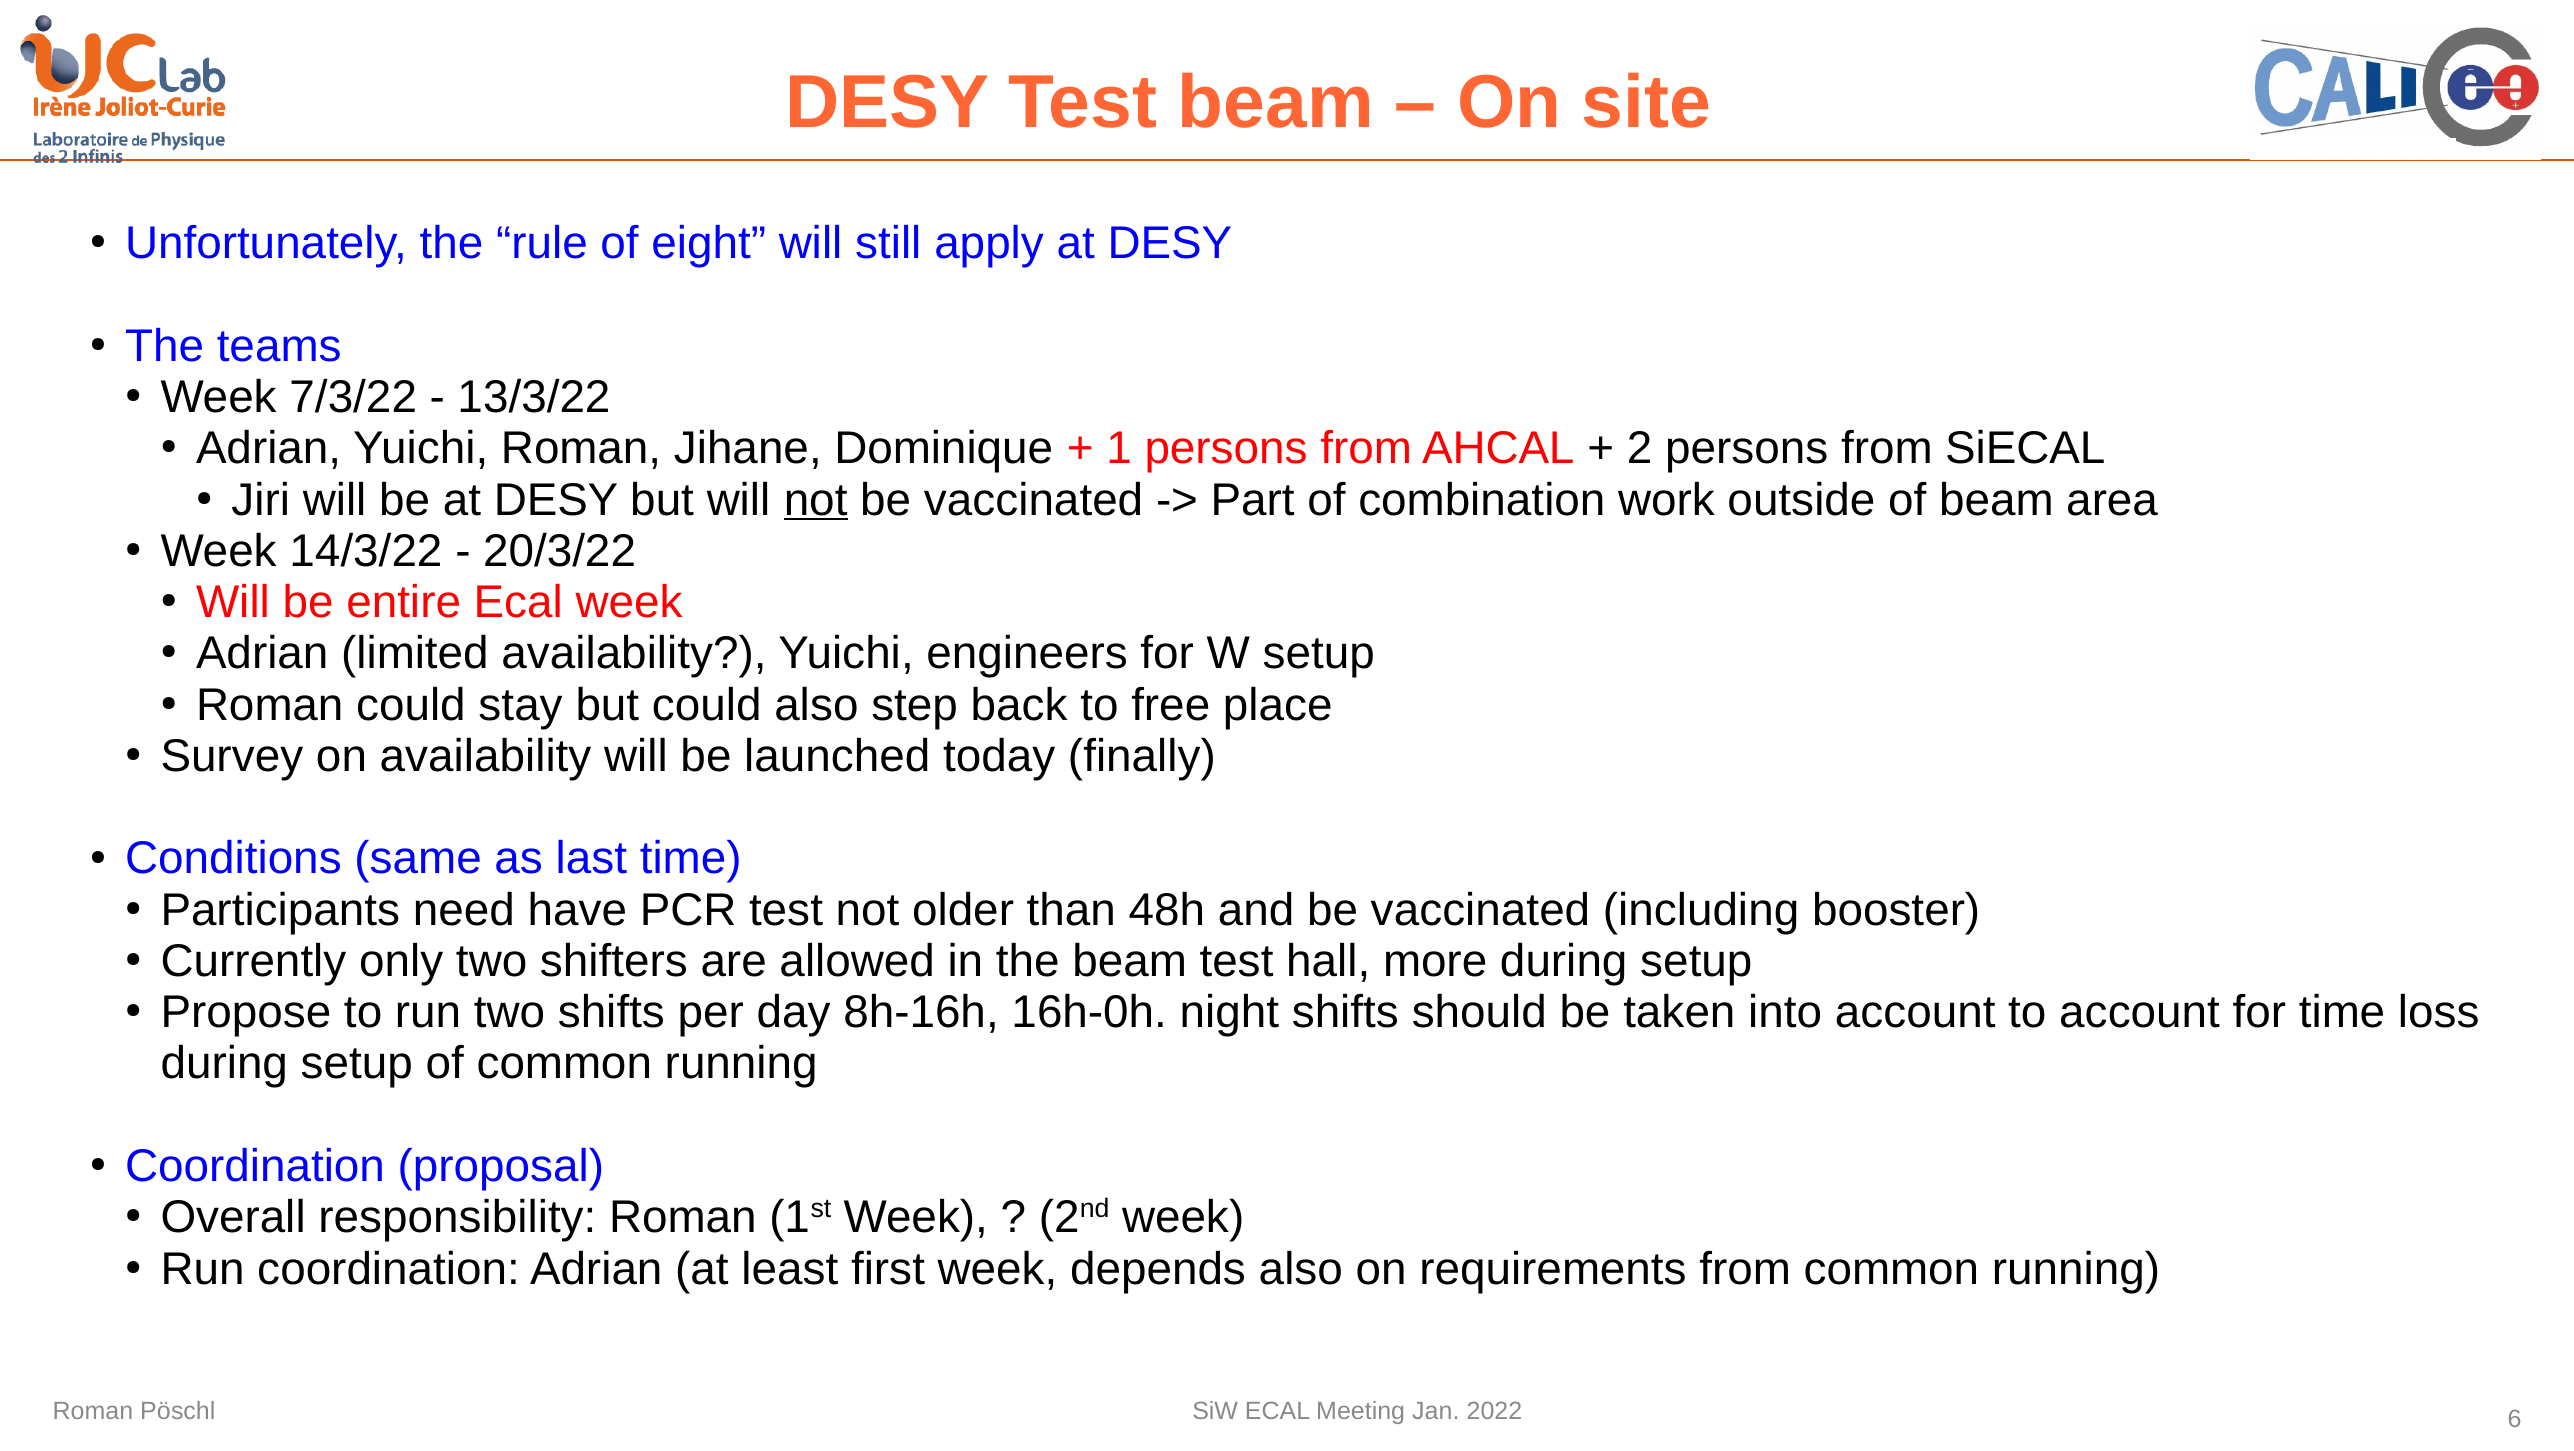

# DESY Test beam – On site
Unfortunately, the “rule of eight” will still apply at DESY
The teams
Week 7/3/22 - 13/3/22
Adrian, Yuichi, Roman, Jihane, Dominique + 1 persons from AHCAL + 2 persons from SiECAL
Jiri will be at DESY but will not be vaccinated -> Part of combination work outside of beam area
Week 14/3/22 - 20/3/22
Will be entire Ecal week
Adrian (limited availability?), Yuichi, engineers for W setup
Roman could stay but could also step back to free place
Survey on availability will be launched today (finally)
Conditions (same as last time)
Participants need have PCR test not older than 48h and be vaccinated (including booster)
Currently only two shifters are allowed in the beam test hall, more during setup
Propose to run two shifts per day 8h-16h, 16h-0h. night shifts should be taken into account to account for time loss
during setup of common running
Coordination (proposal)
Overall responsibility: Roman (1st Week), ? (2nd week)
Run coordination: Adrian (at least first week, depends also on requirements from common running)